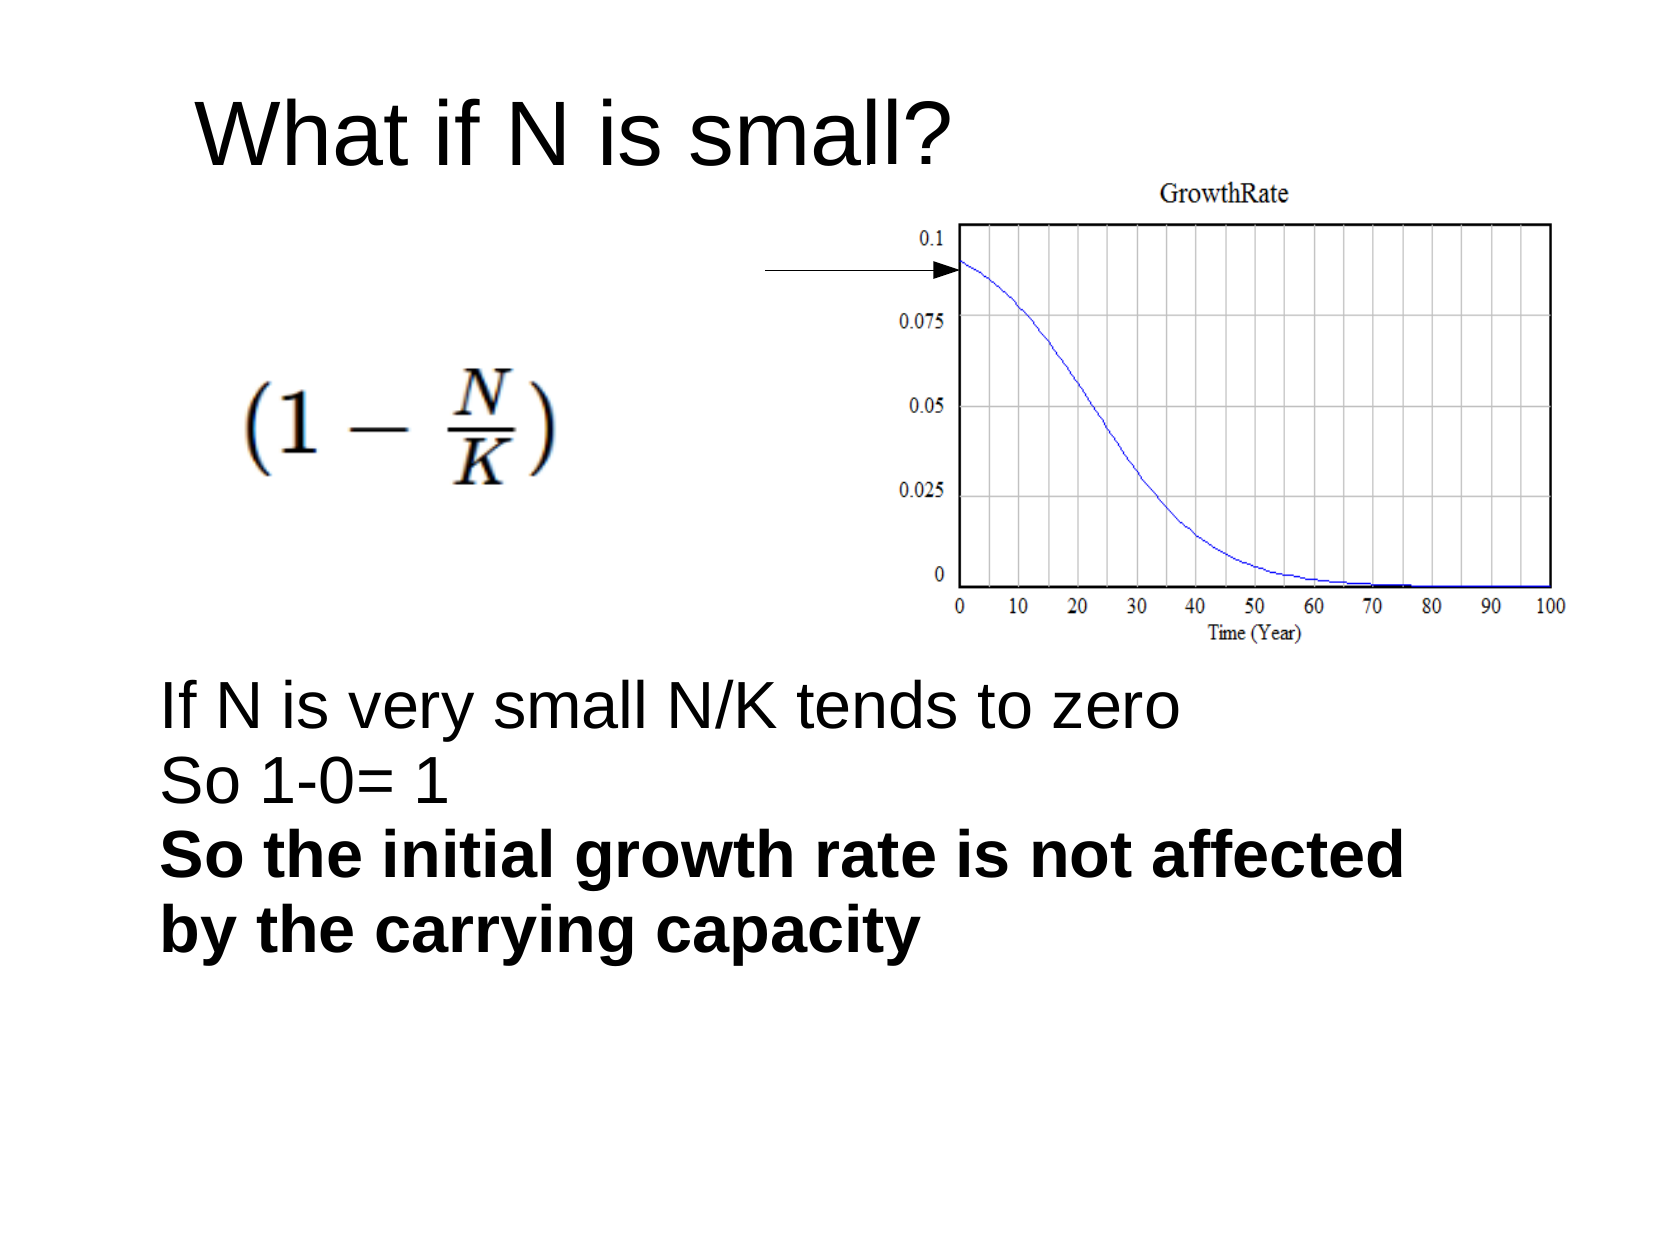

# How does this work?
What if N is small?
If N is very small N/K tends to zero
So 1-0= 1
So the initial growth rate is not affected
by the carrying capacity